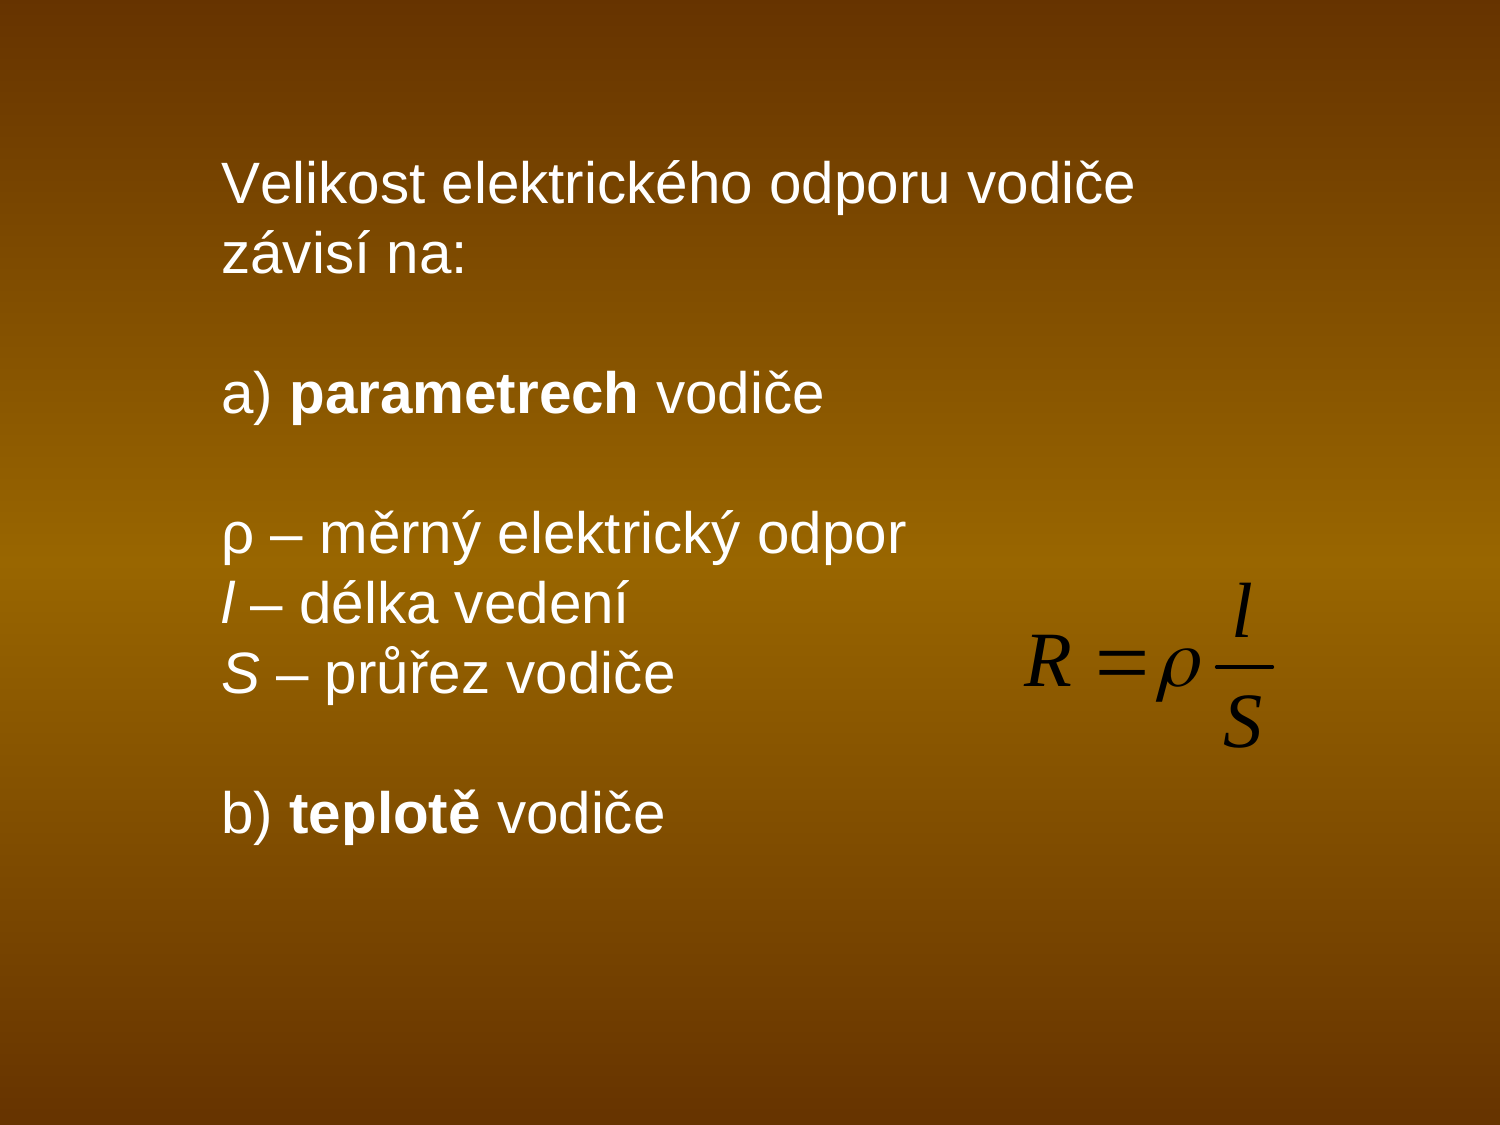

Velikost elektrického odporu vodiče závisí na:
a) parametrech vodiče
ρ – měrný elektrický odpor
l – délka vedení
S – průřez vodiče
b) teplotě vodiče